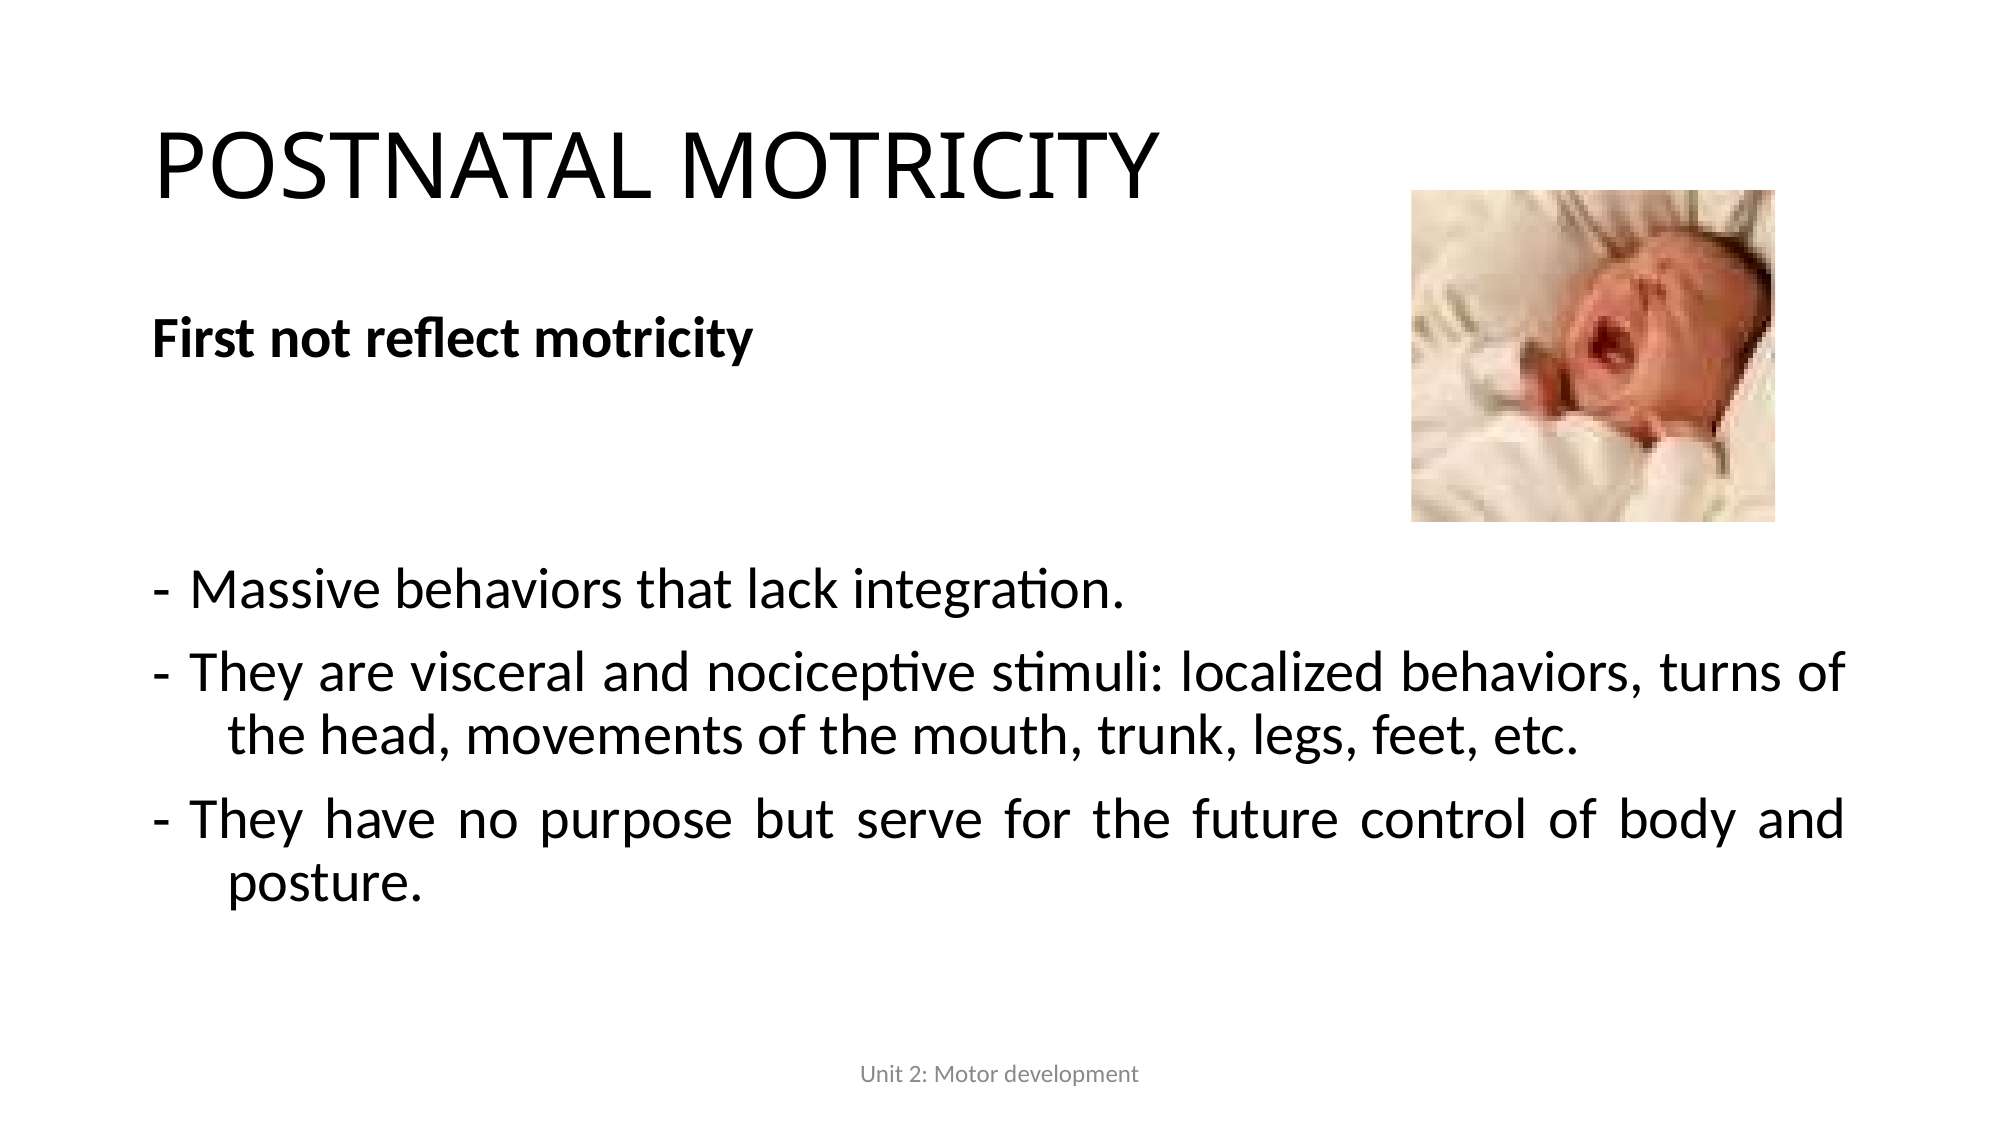

POSTNATAL MOTRICITY
First not reflect motricity
Massive behaviors that lack integration.
They are visceral and nociceptive stimuli: localized behaviors, turns of the head, movements of the mouth, trunk, legs, feet, etc.
They have no purpose but serve for the future control of body and posture.
Unit 2: Motor development